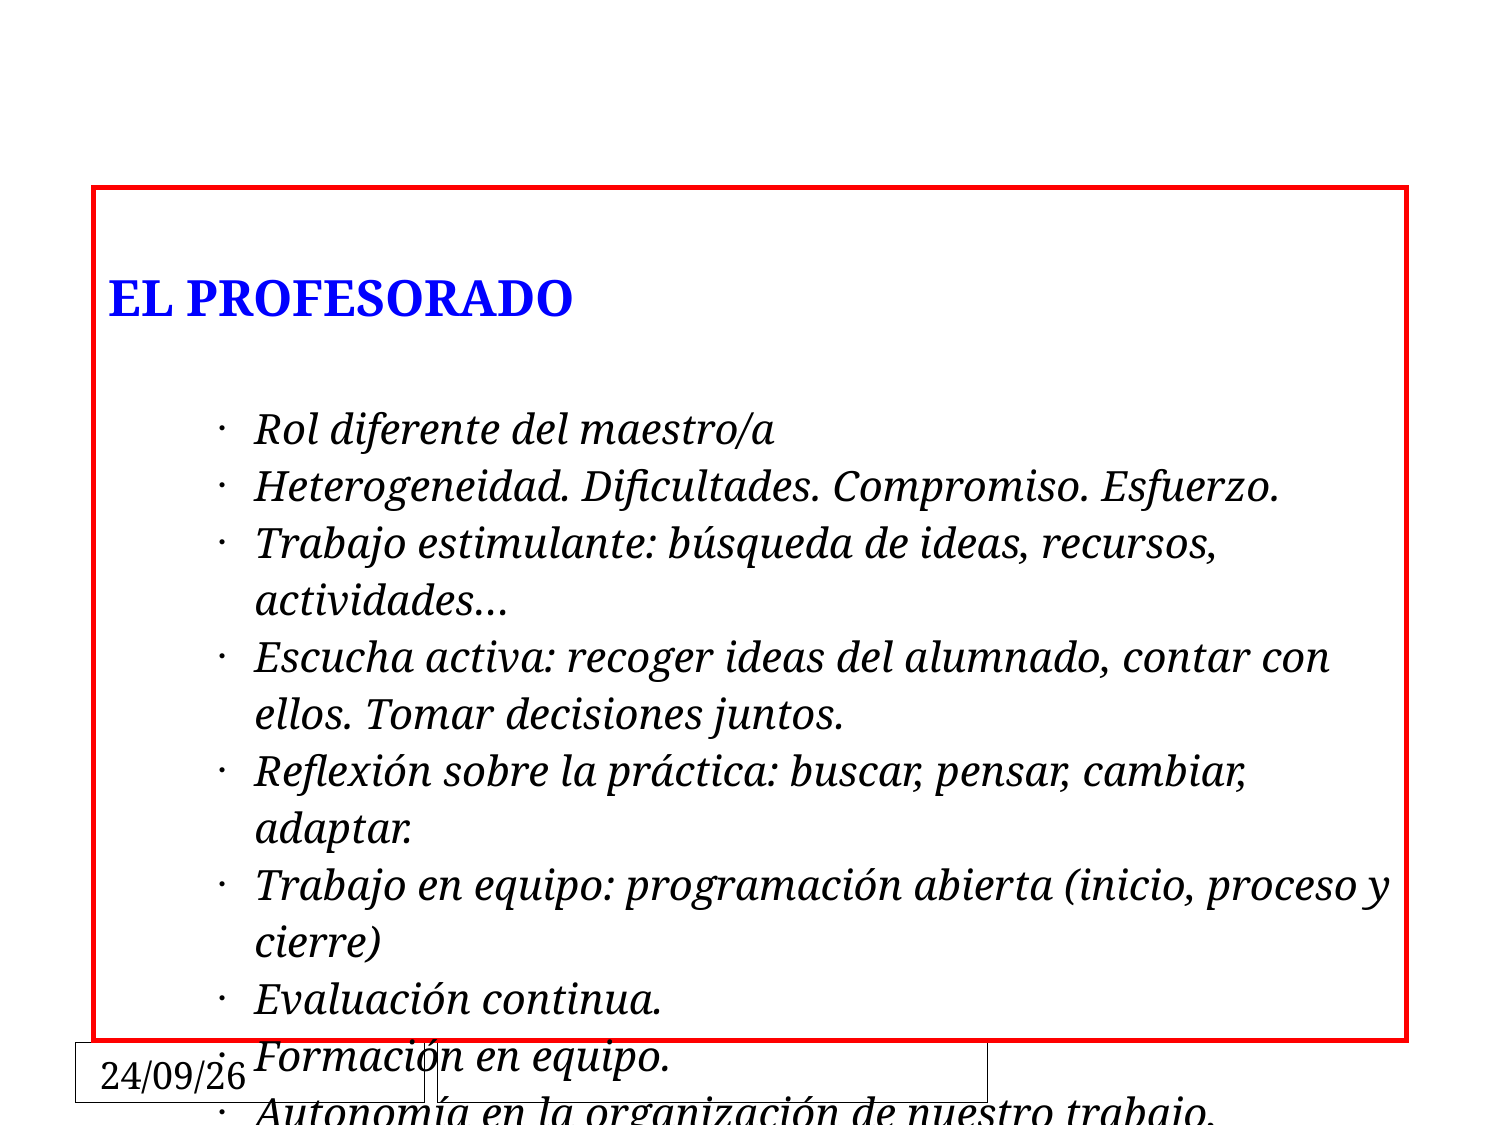

EL PROFESORADO
Rol diferente del maestro/a
Heterogeneidad. Dificultades. Compromiso. Esfuerzo.
Trabajo estimulante: búsqueda de ideas, recursos, actividades…
Escucha activa: recoger ideas del alumnado, contar con ellos. Tomar decisiones juntos.
Reflexión sobre la práctica: buscar, pensar, cambiar, adaptar.
Trabajo en equipo: programación abierta (inicio, proceso y cierre)
Evaluación continua.
Formación en equipo.
Autonomía en la organización de nuestro trabajo, creatividad, espontaneidad.
¡El tiempo!